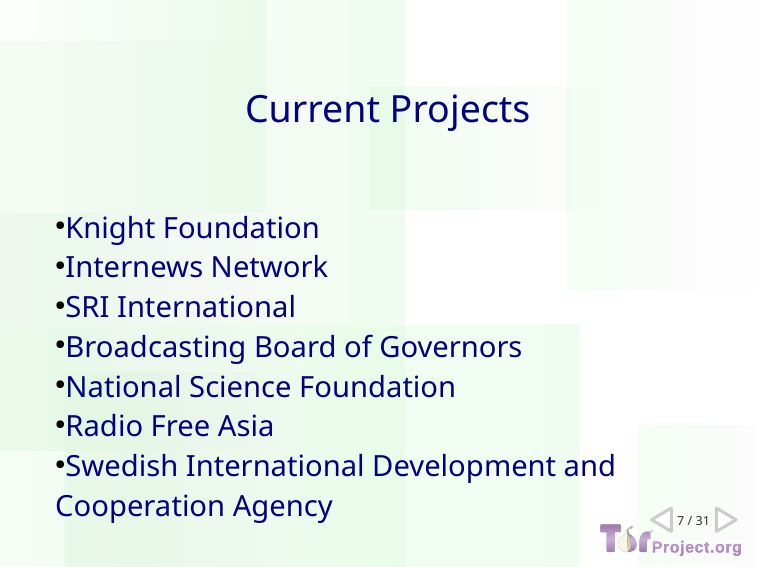

Current Projects
Knight Foundation
Internews Network
SRI International
Broadcasting Board of Governors
National Science Foundation
Radio Free Asia
Swedish International Development and Cooperation Agency